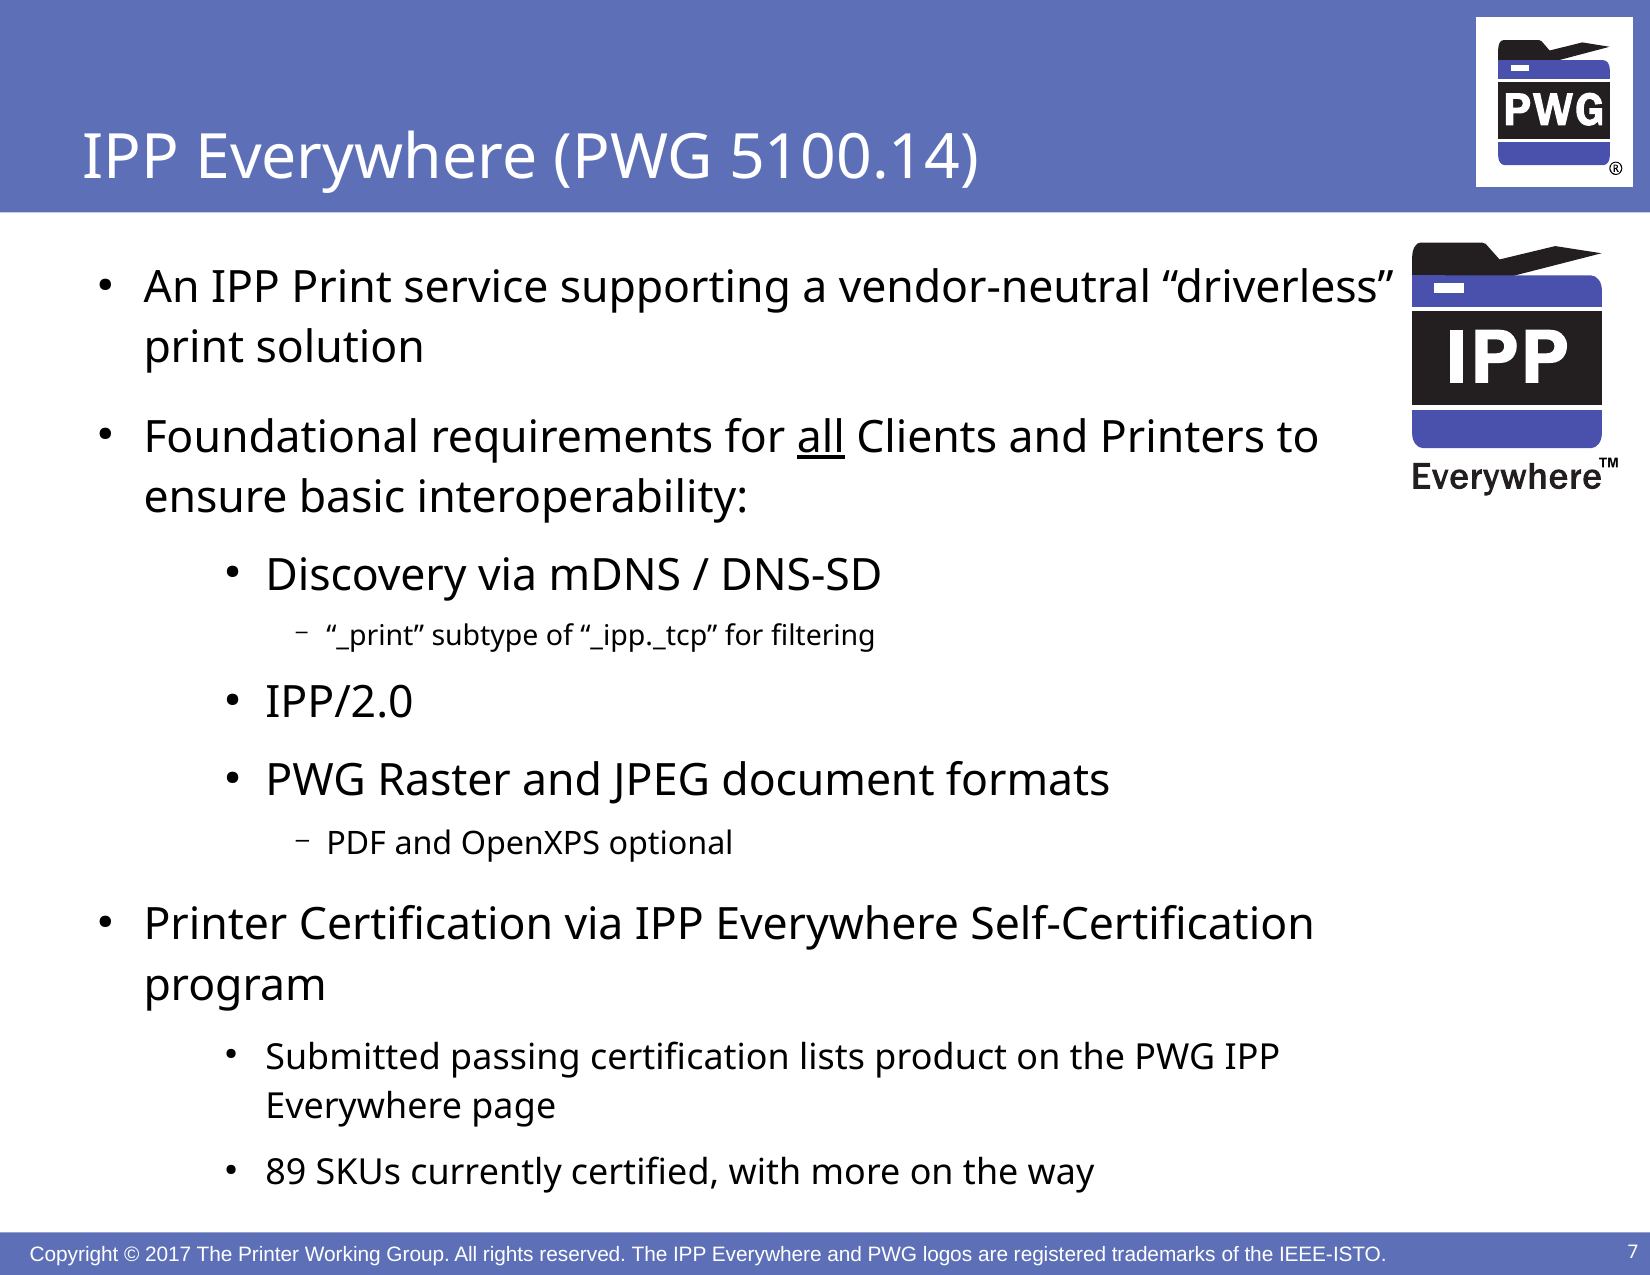

# IPP Everywhere (PWG 5100.14)
An IPP Print service supporting a vendor-neutral “driverless” print solution
Foundational requirements for all Clients and Printers to ensure basic interoperability:
Discovery via mDNS / DNS-SD
“_print” subtype of “_ipp._tcp” for filtering
IPP/2.0
PWG Raster and JPEG document formats
PDF and OpenXPS optional
Printer Certification via IPP Everywhere Self-Certification program
Submitted passing certification lists product on the PWG IPP Everywhere page
89 SKUs currently certified, with more on the way